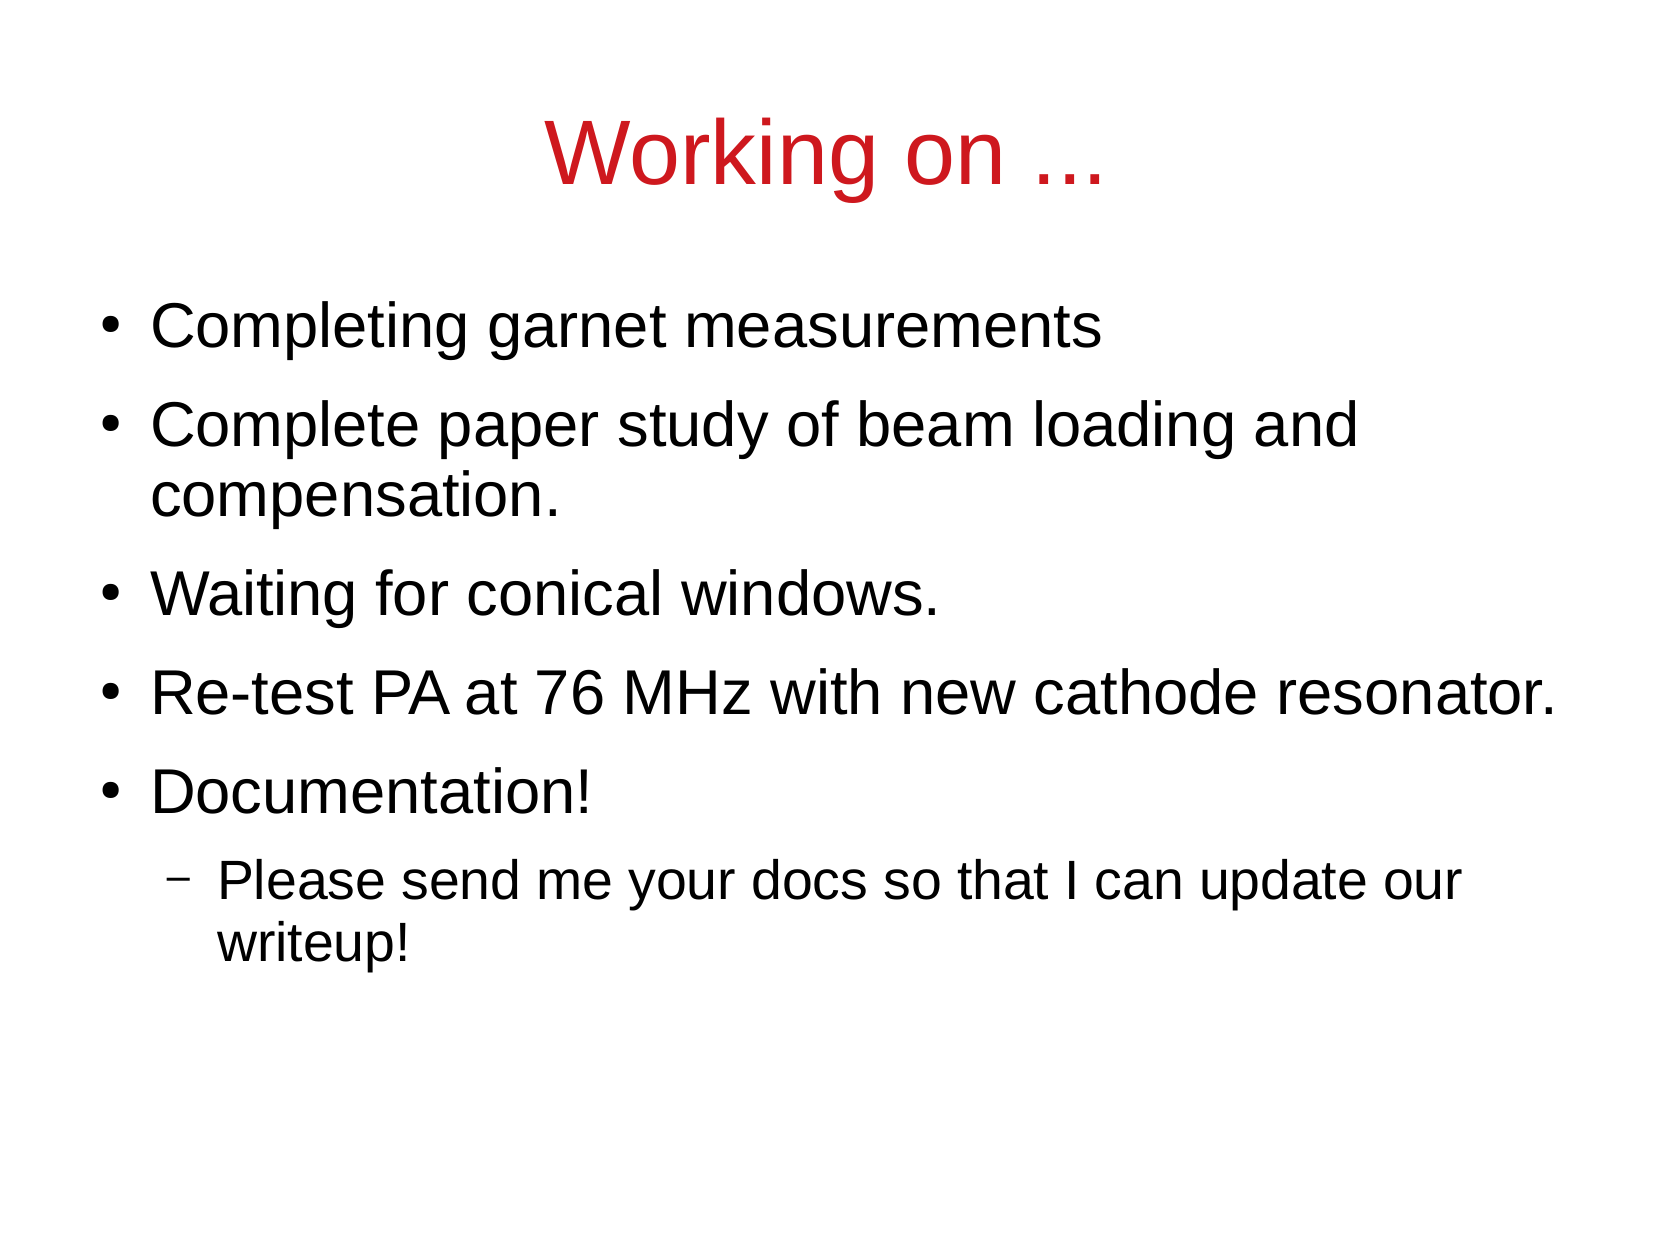

# Working on ...
Completing garnet measurements
Complete paper study of beam loading and compensation.
Waiting for conical windows.
Re-test PA at 76 MHz with new cathode resonator.
Documentation!
Please send me your docs so that I can update our writeup!